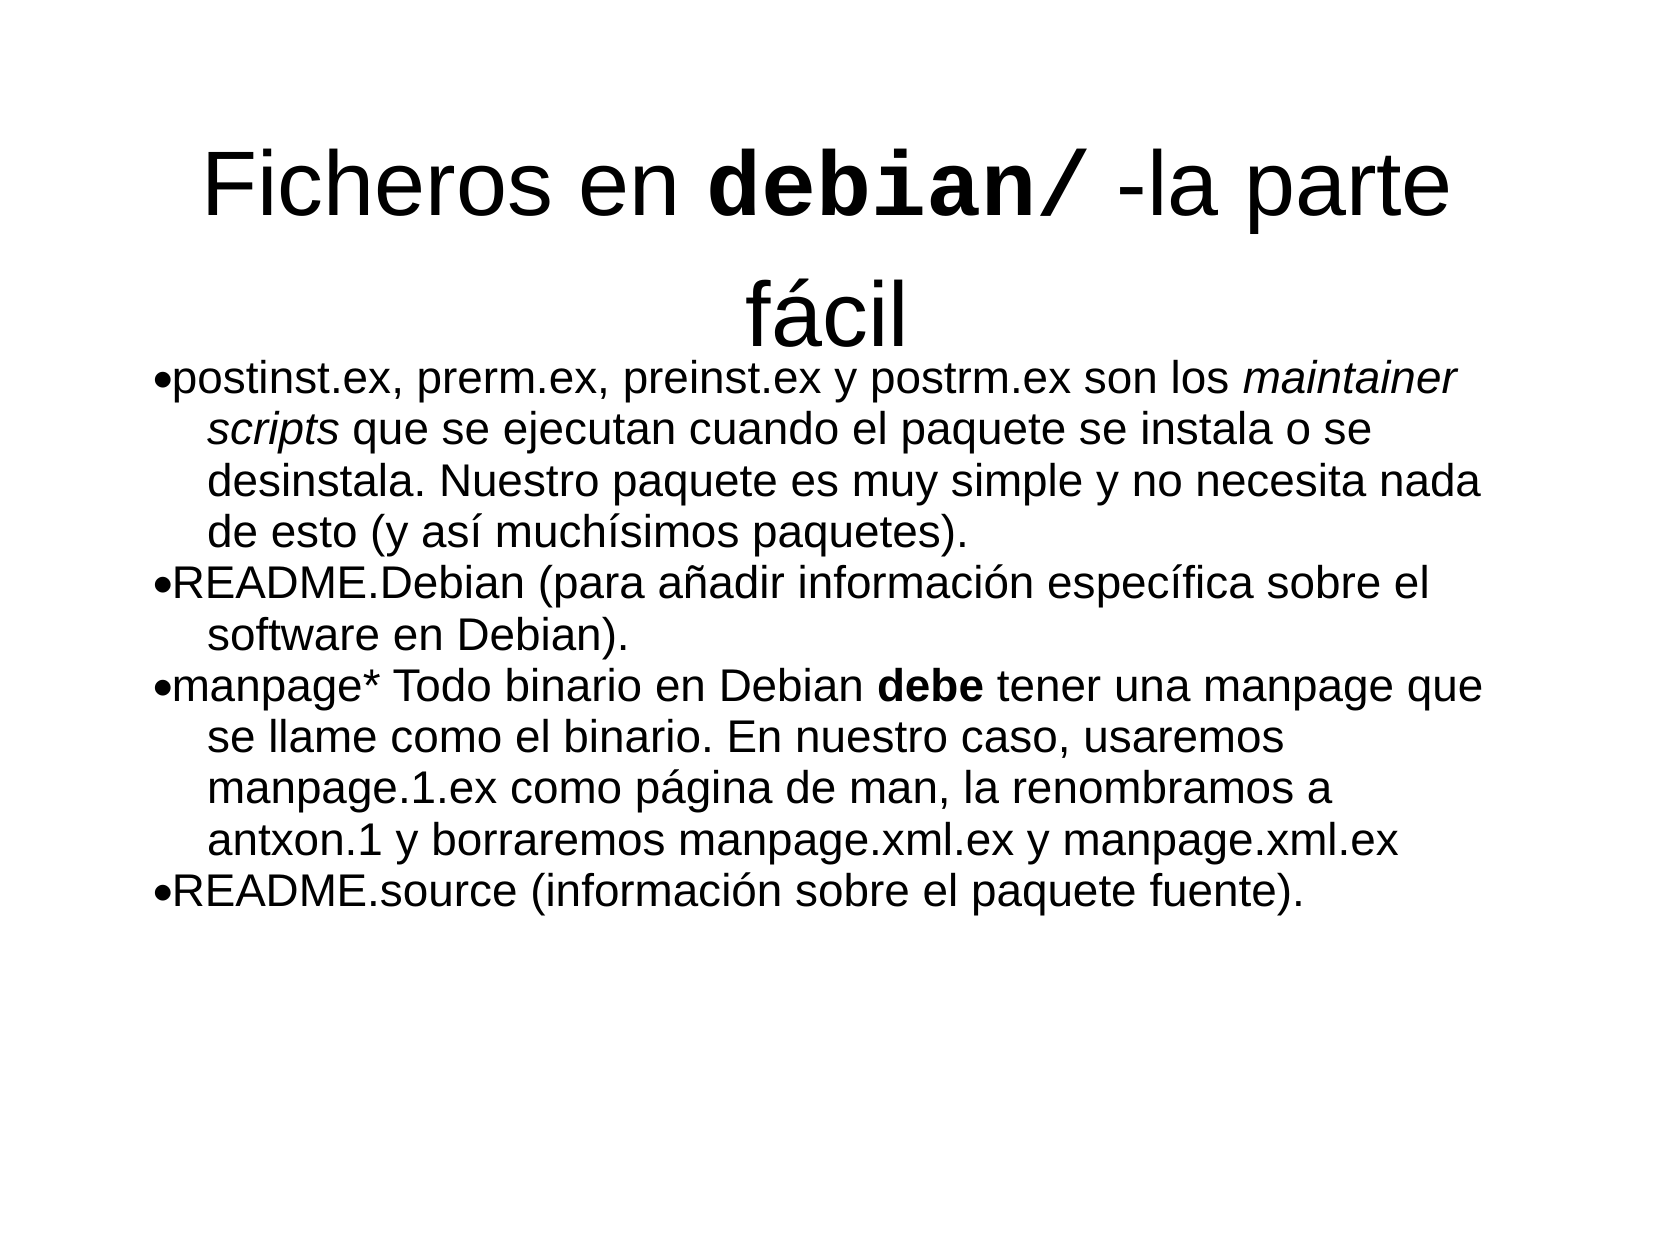

Ficheros en debian/ -la parte fácil
postinst.ex, prerm.ex, preinst.ex y postrm.ex son los maintainer scripts que se ejecutan cuando el paquete se instala o se desinstala. Nuestro paquete es muy simple y no necesita nada de esto (y así muchísimos paquetes).
README.Debian (para añadir información específica sobre el software en Debian).
manpage* Todo binario en Debian debe tener una manpage que se llame como el binario. En nuestro caso, usaremos manpage.1.ex como página de man, la renombramos a antxon.1 y borraremos manpage.xml.ex y manpage.xml.ex
README.source (información sobre el paquete fuente).